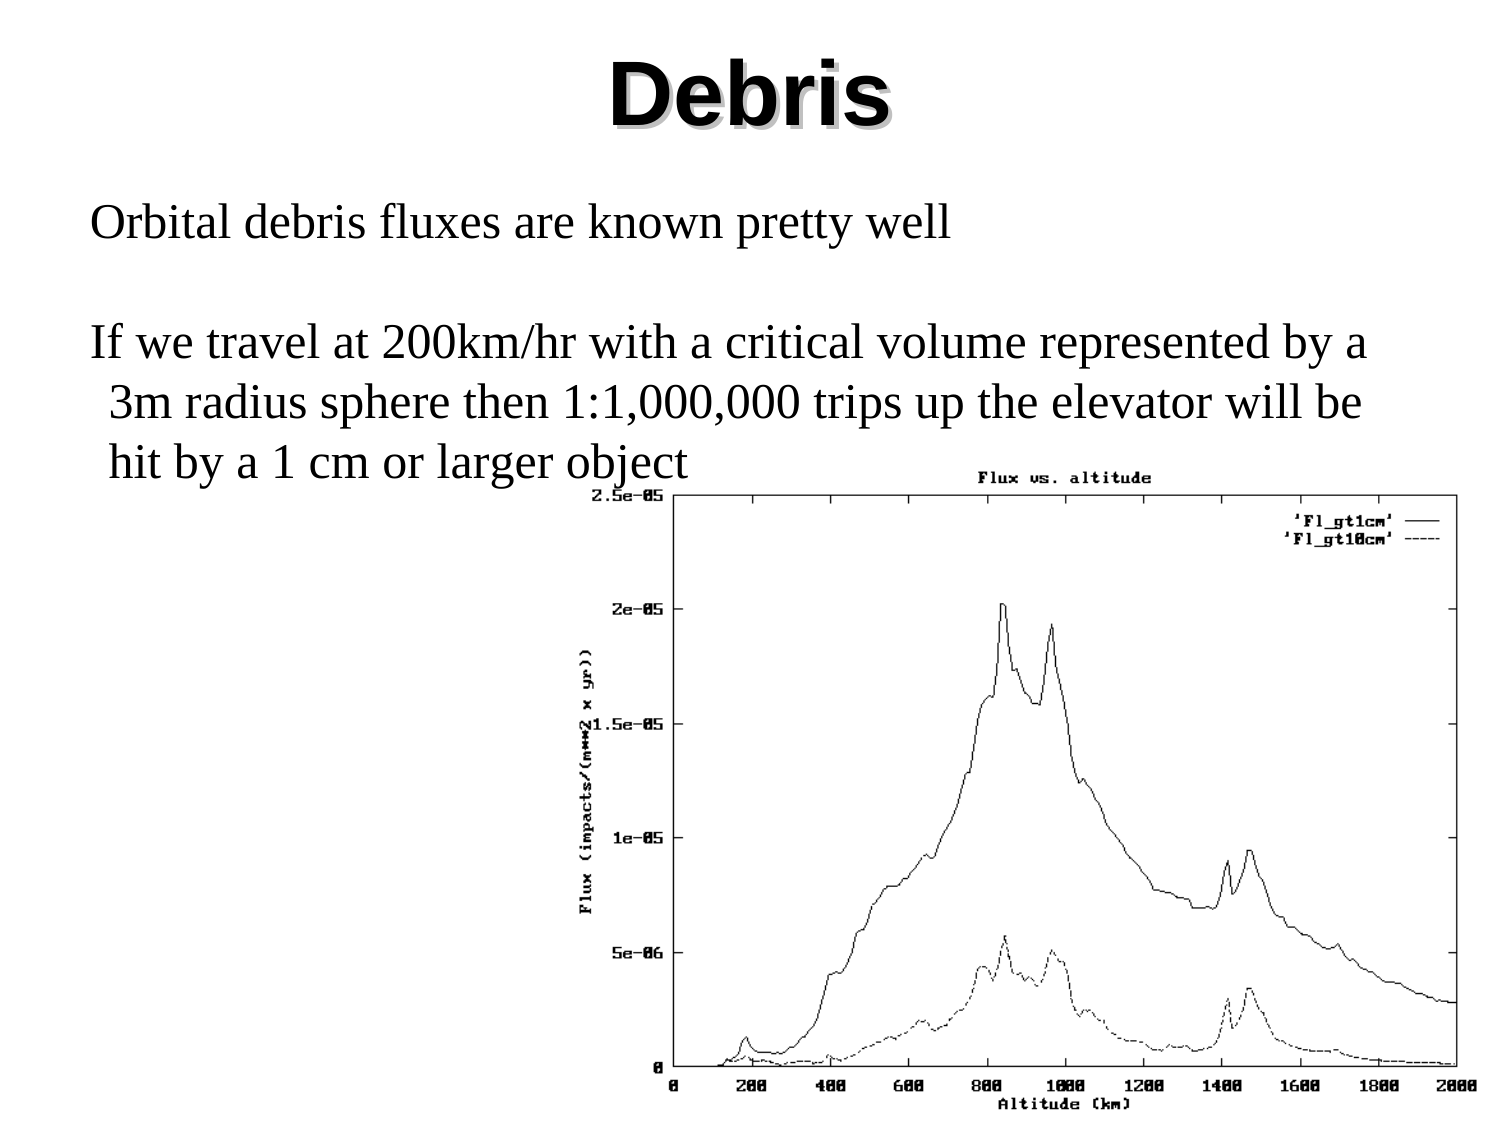

# Debris
Orbital debris fluxes are known pretty well
If we travel at 200km/hr with a critical volume represented by a 3m radius sphere then 1:1,000,000 trips up the elevator will be hit by a 1 cm or larger object